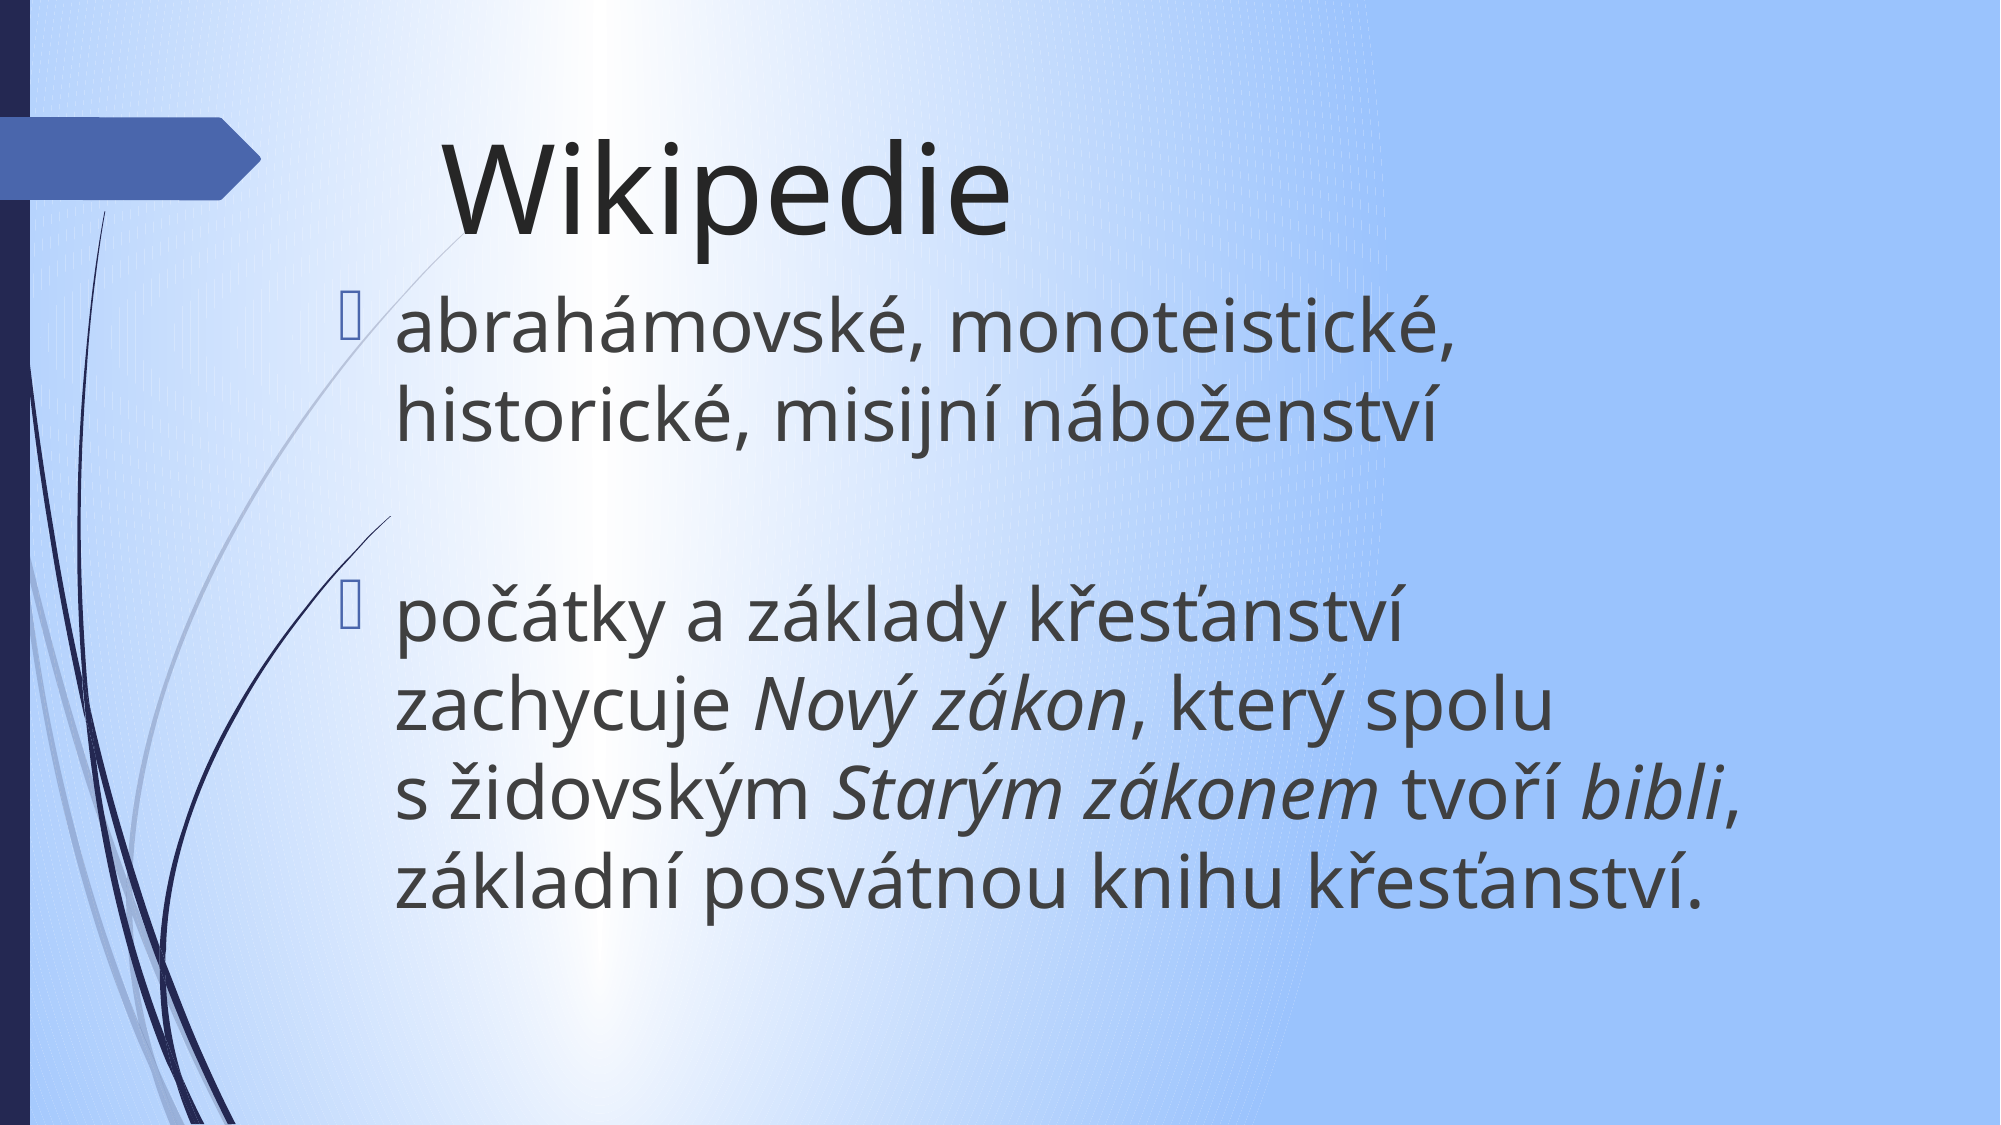

# Wikipedie
abrahámovské, monoteistické, historické, misijní náboženství
počátky a základy křesťanství zachycuje Nový zákon, který spolu s židovským Starým zákonem tvoří bibli, základní posvátnou knihu křesťanství.